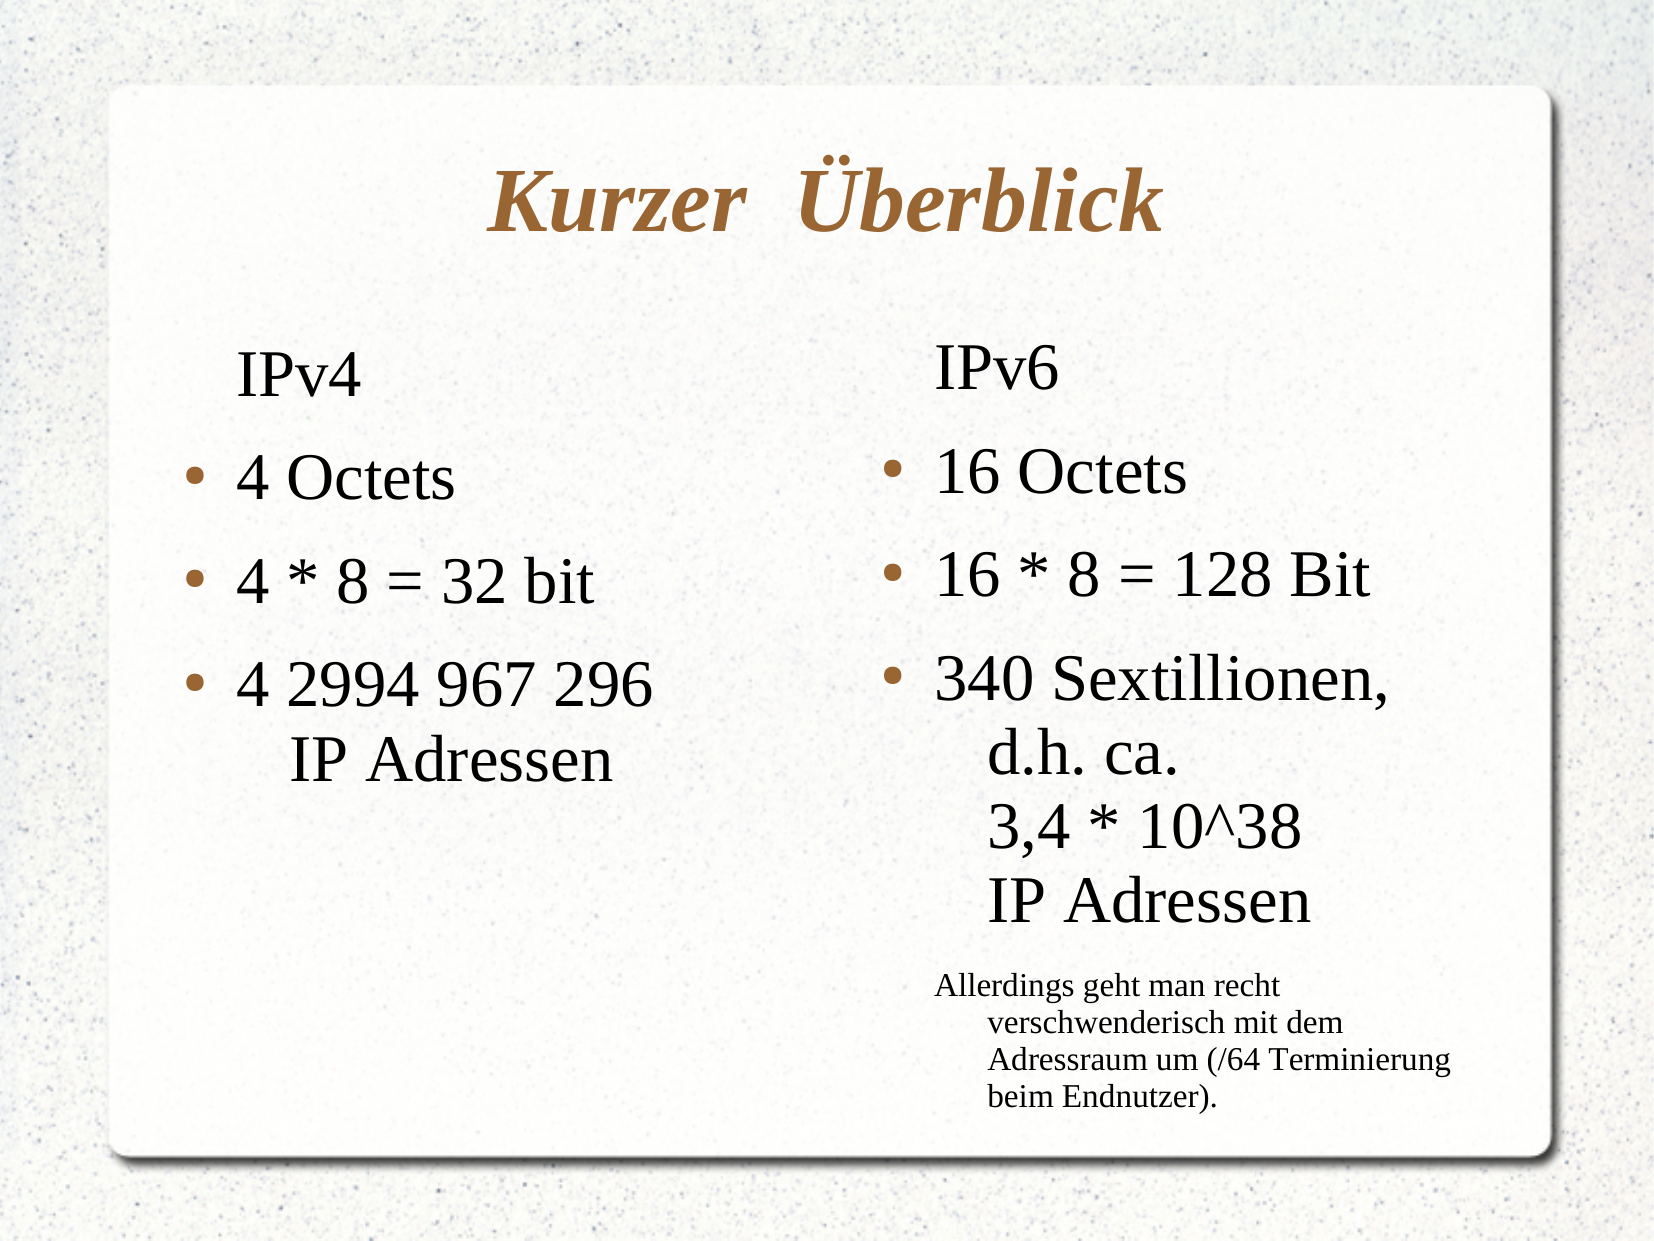

# Kurzer Überblick
IPv6
16 Octets
16 * 8 = 128 Bit
340 Sextillionen, d.h. ca.
3,4 * 10^38
IP Adressen
Allerdings geht man recht verschwenderisch mit dem Adressraum um (/64 Terminierung beim Endnutzer).
IPv4
4 Octets
4 * 8 = 32 bit
4 2994 967 296
IP Adressen